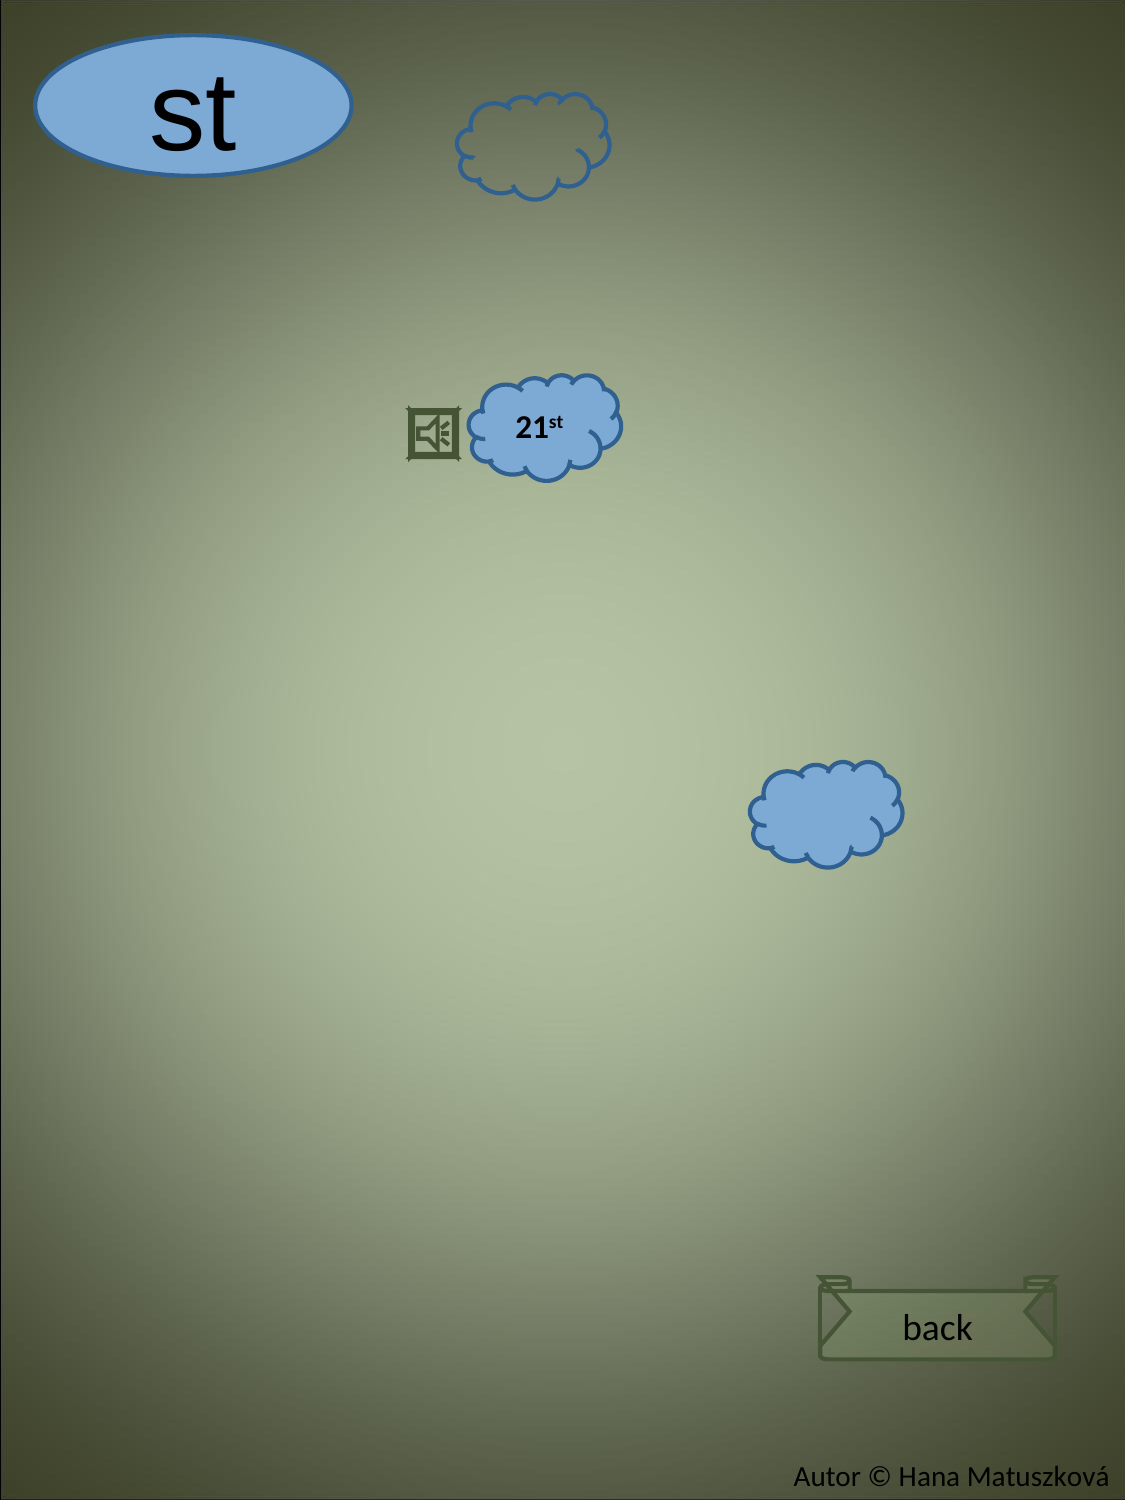

st
21st
back
Autor © Hana Matuszková